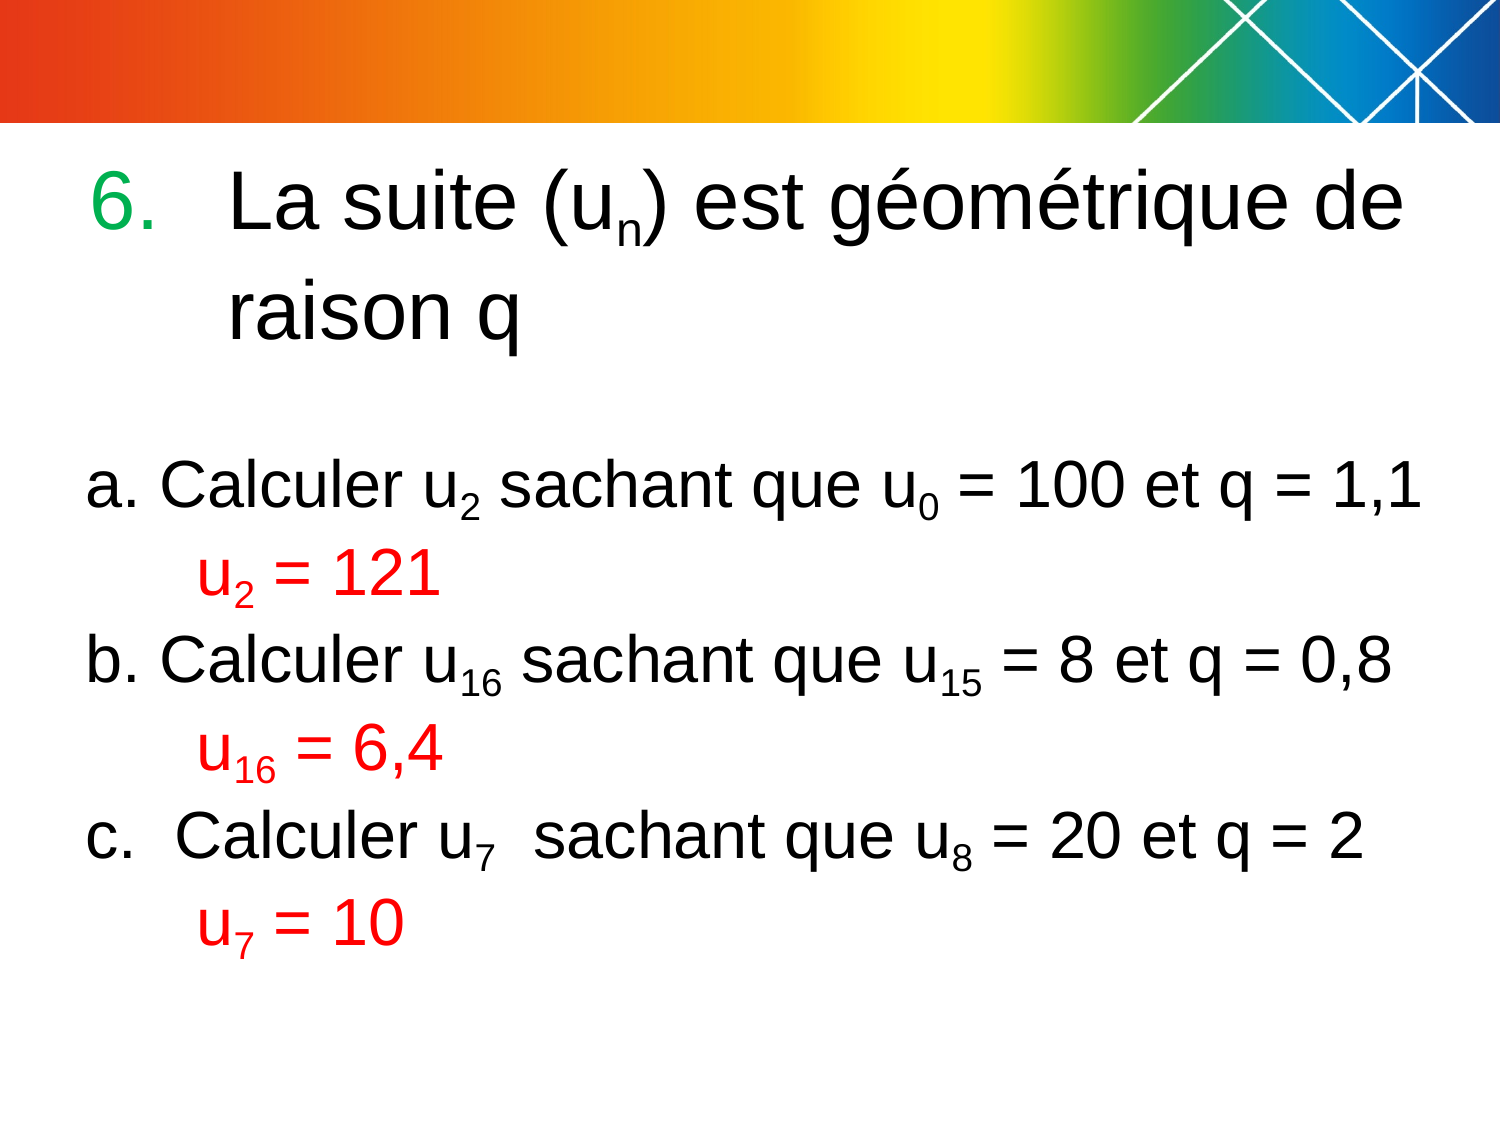

La suite (un) est géométrique de raison q
a. Calculer u2 sachant que u0 = 100 et q = 1,1
 u2 = 121
b. Calculer u16 sachant que u15 = 8 et q = 0,8
 u16 = 6,4
c. Calculer u7 sachant que u8 = 20 et q = 2
 u7 = 10